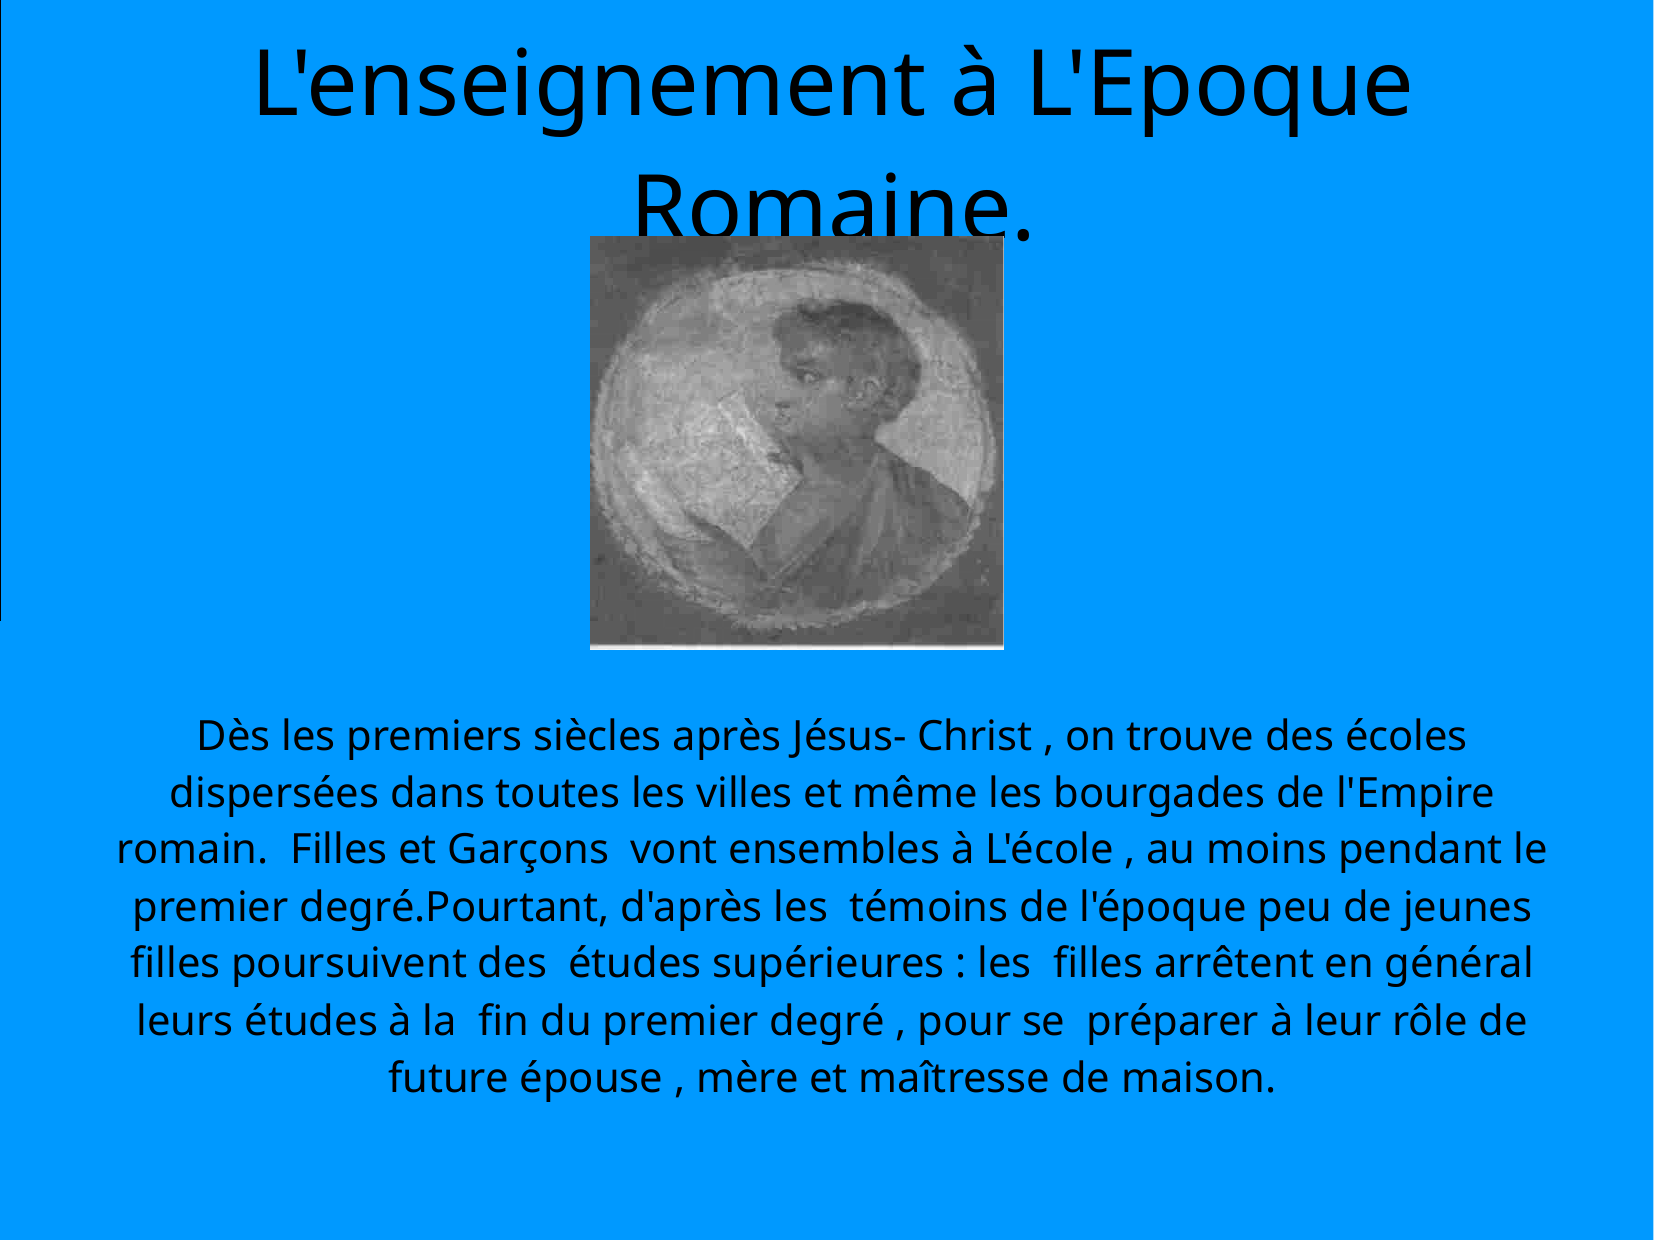

L'enseignement à L'Epoque Romaine.
# Dès les premiers siècles après Jésus- Christ , on trouve des écoles dispersées dans toutes les villes et même les bourgades de l'Empire romain. Filles et Garçons vont ensembles à L'école , au moins pendant le premier degré.Pourtant, d'après les témoins de l'époque peu de jeunes filles poursuivent des études supérieures : les filles arrêtent en général leurs études à la fin du premier degré , pour se préparer à leur rôle de future épouse , mère et maîtresse de maison.